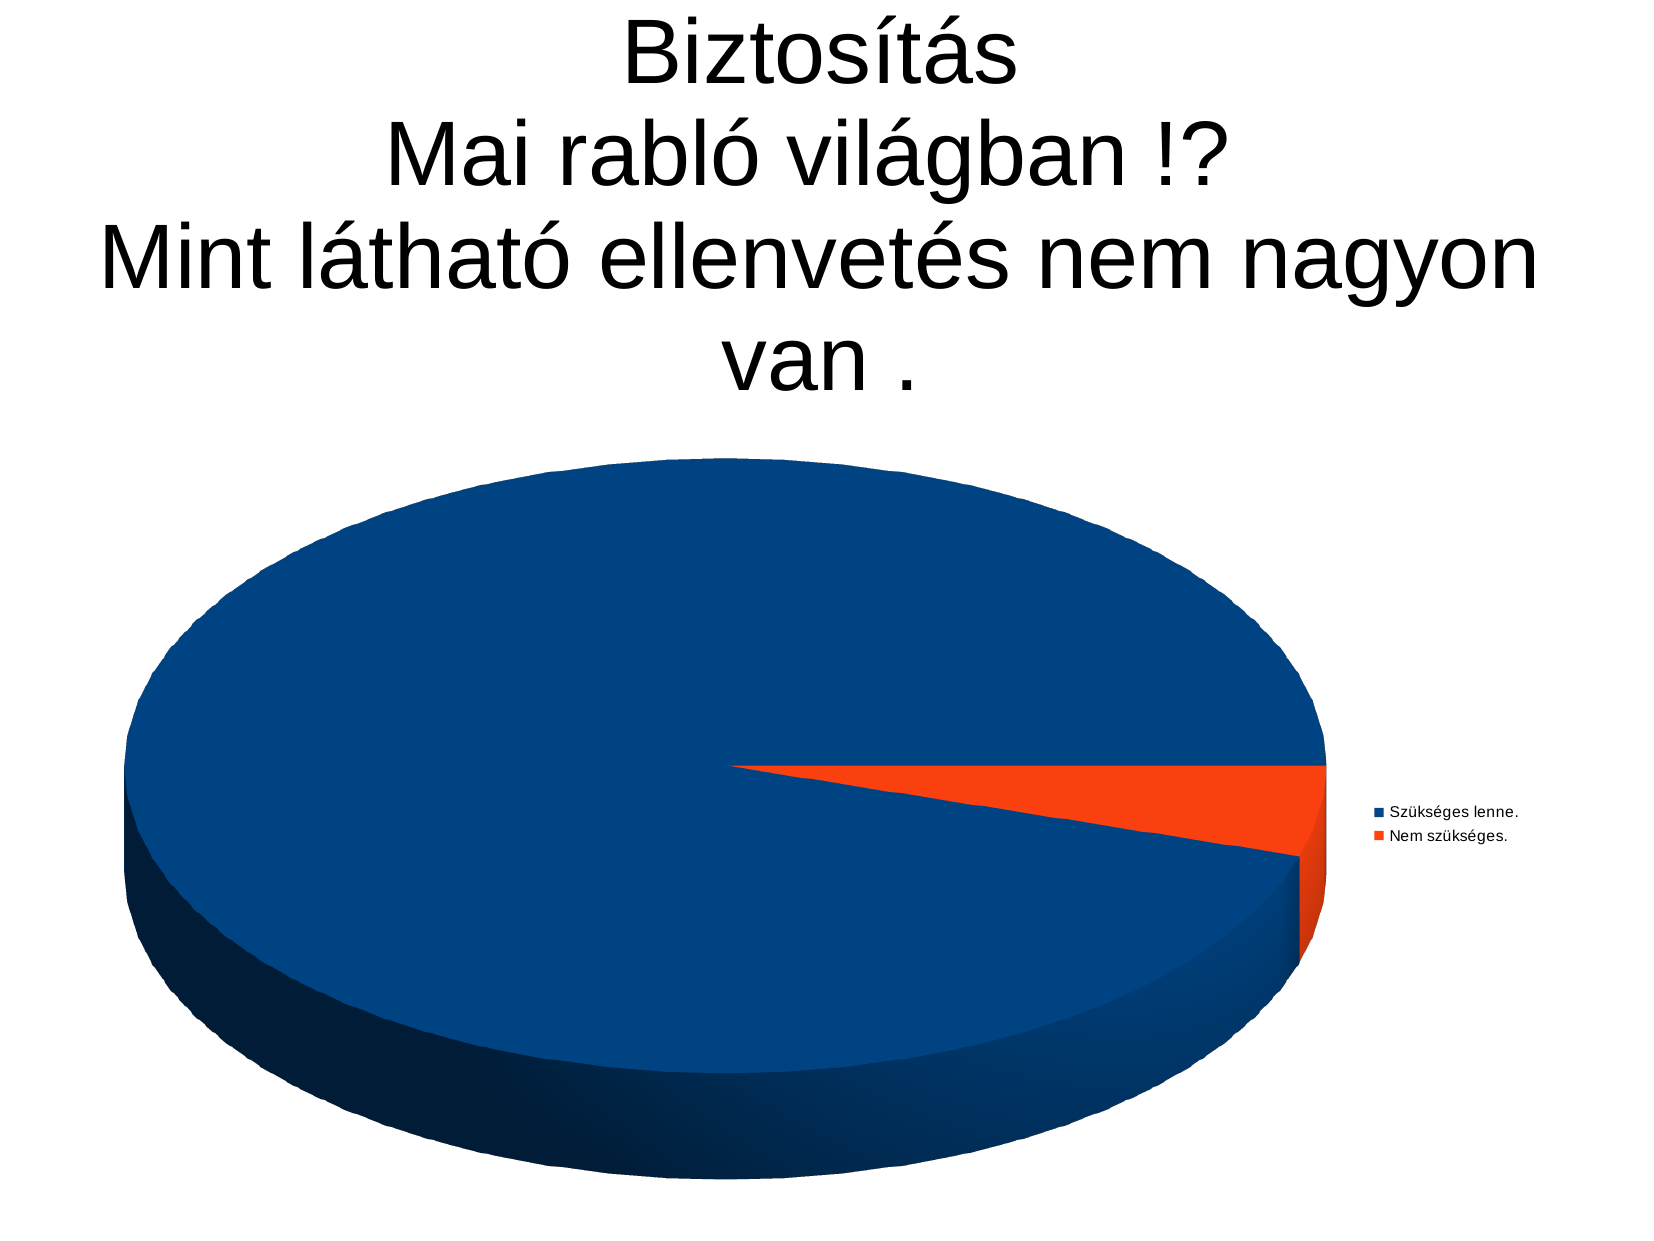

# Biztosítás Mai rabló világban !? Mint látható ellenvetés nem nagyon van .
[unsupported chart]